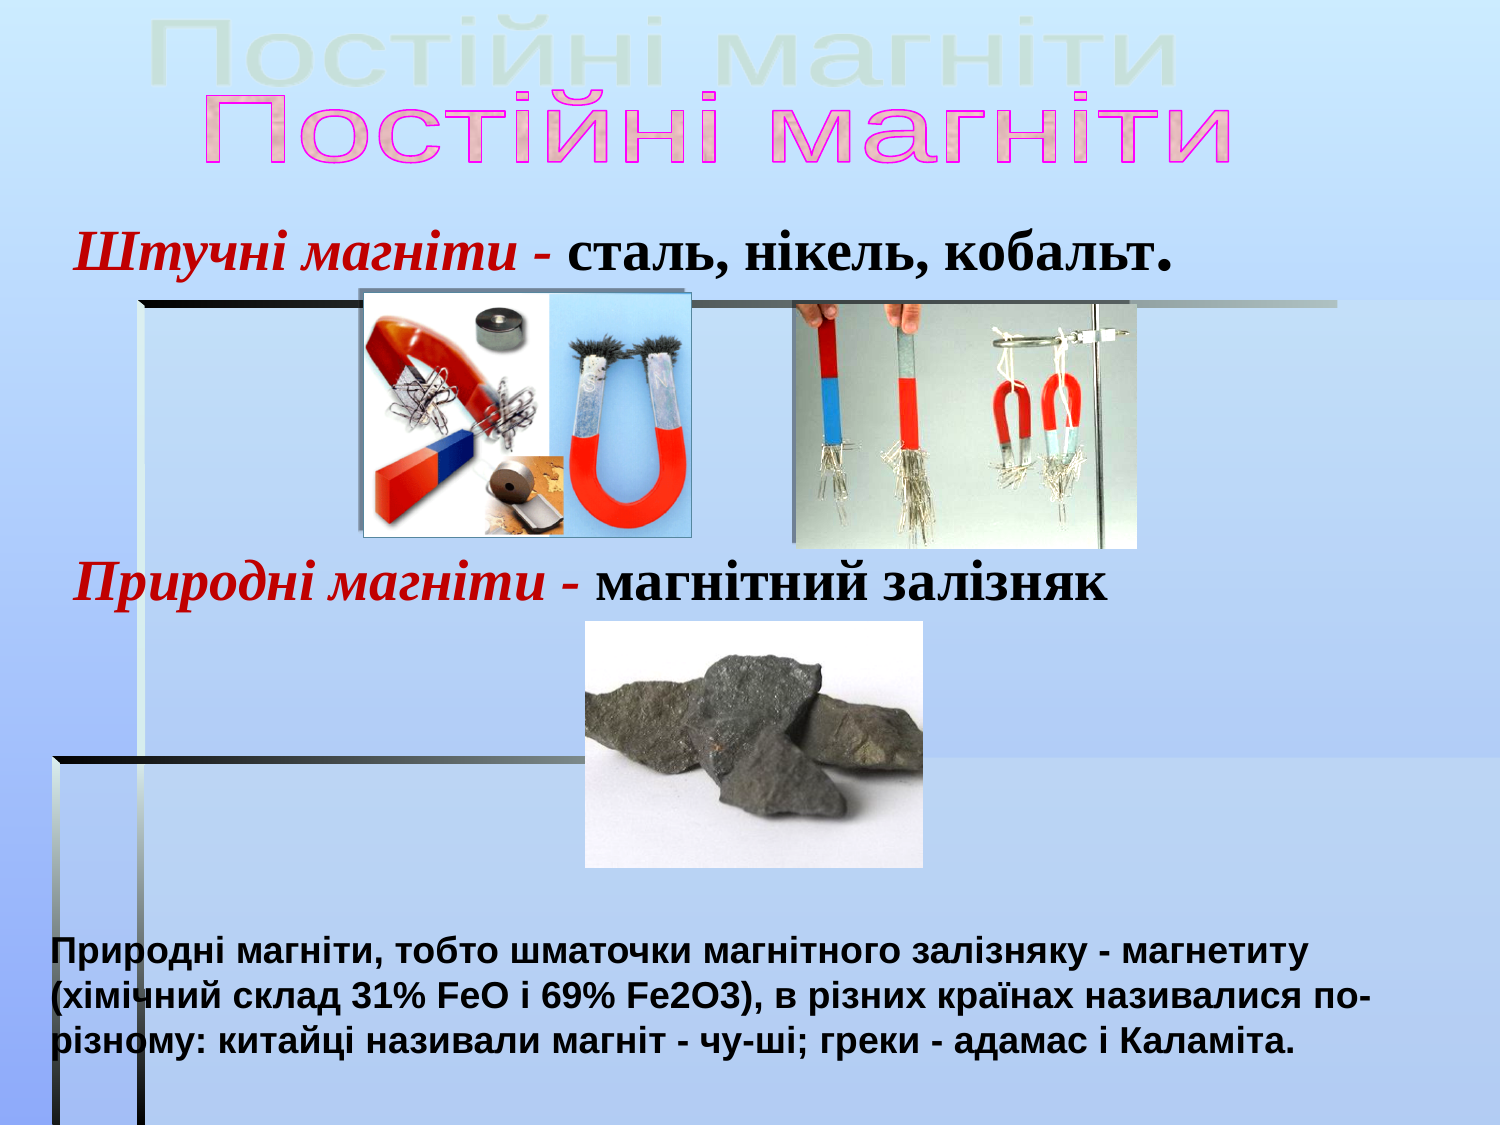

Постійні магніти
Штучні магніти - сталь, нікель, кобальт.
Природні магніти - магнітний залізняк
Природні магніти, тобто шматочки магнітного залізняку - магнетиту (хімічний склад 31% FeO і 69% Fe2O3), в різних країнах називалися по-різному: китайці називали магніт - чу-ші; греки - адамас і Каламіта.